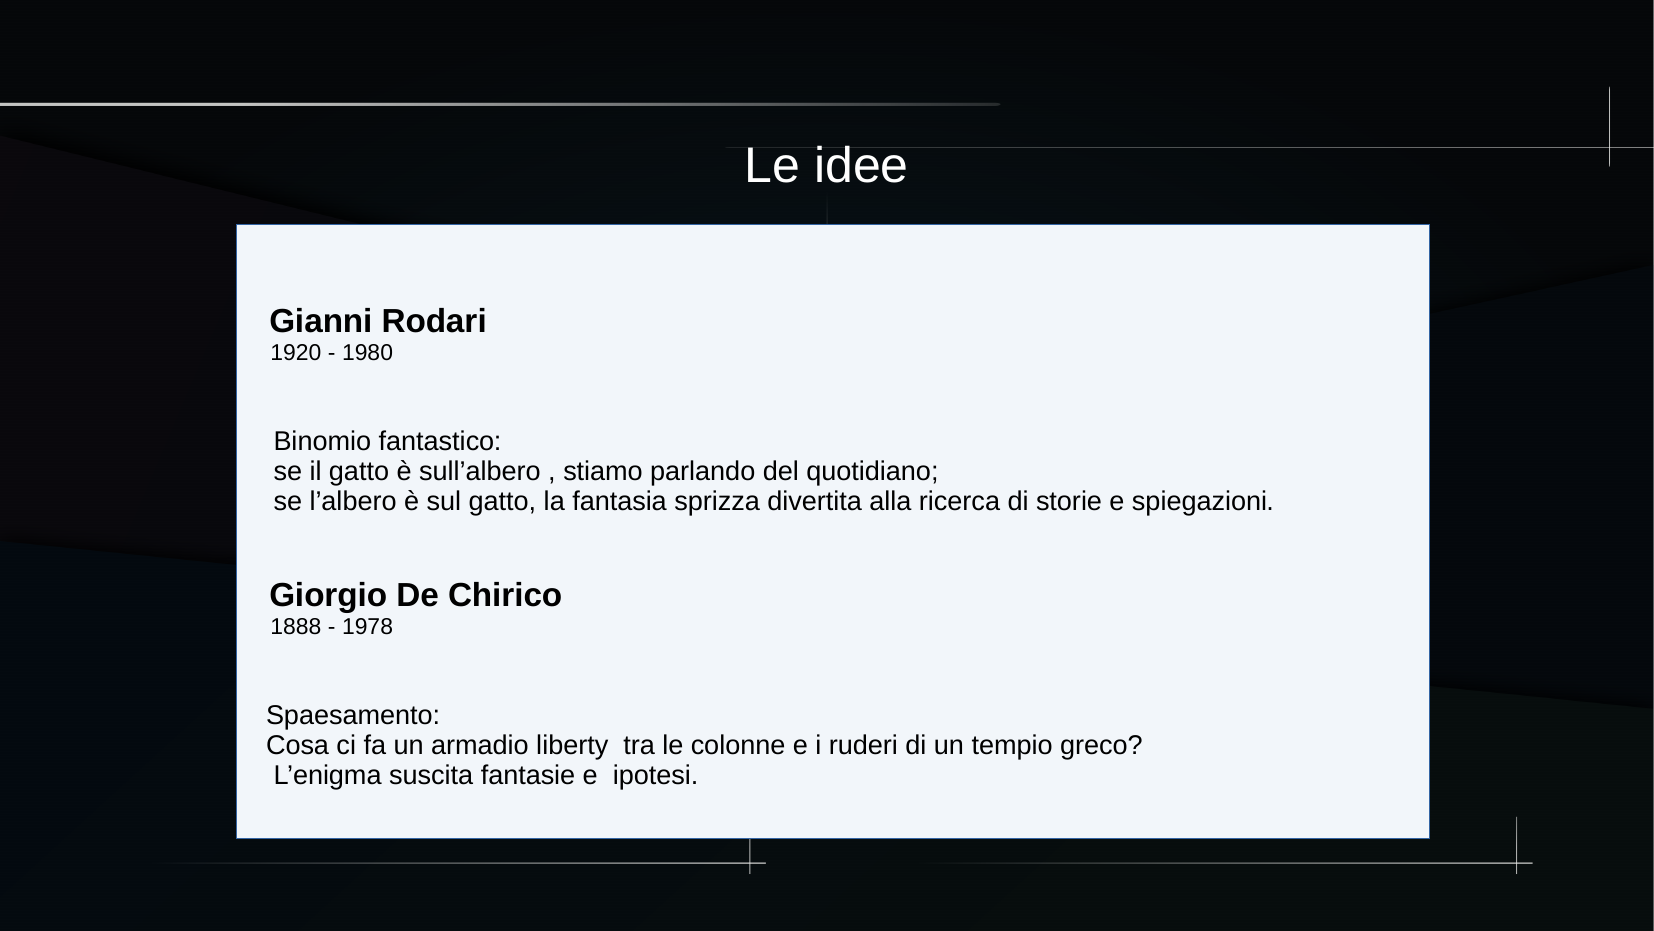

Le idee
 Gianni Rodari
 1920 - 1980
 Binomio fantastico:
 se il gatto è sull’albero , stiamo parlando del quotidiano;
 se l’albero è sul gatto, la fantasia sprizza divertita alla ricerca di storie e spiegazioni.
 Giorgio De Chirico
 1888 - 1978
 Spaesamento:
 Cosa ci fa un armadio liberty tra le colonne e i ruderi di un tempio greco?
 L’enigma suscita fantasie e ipotesi.